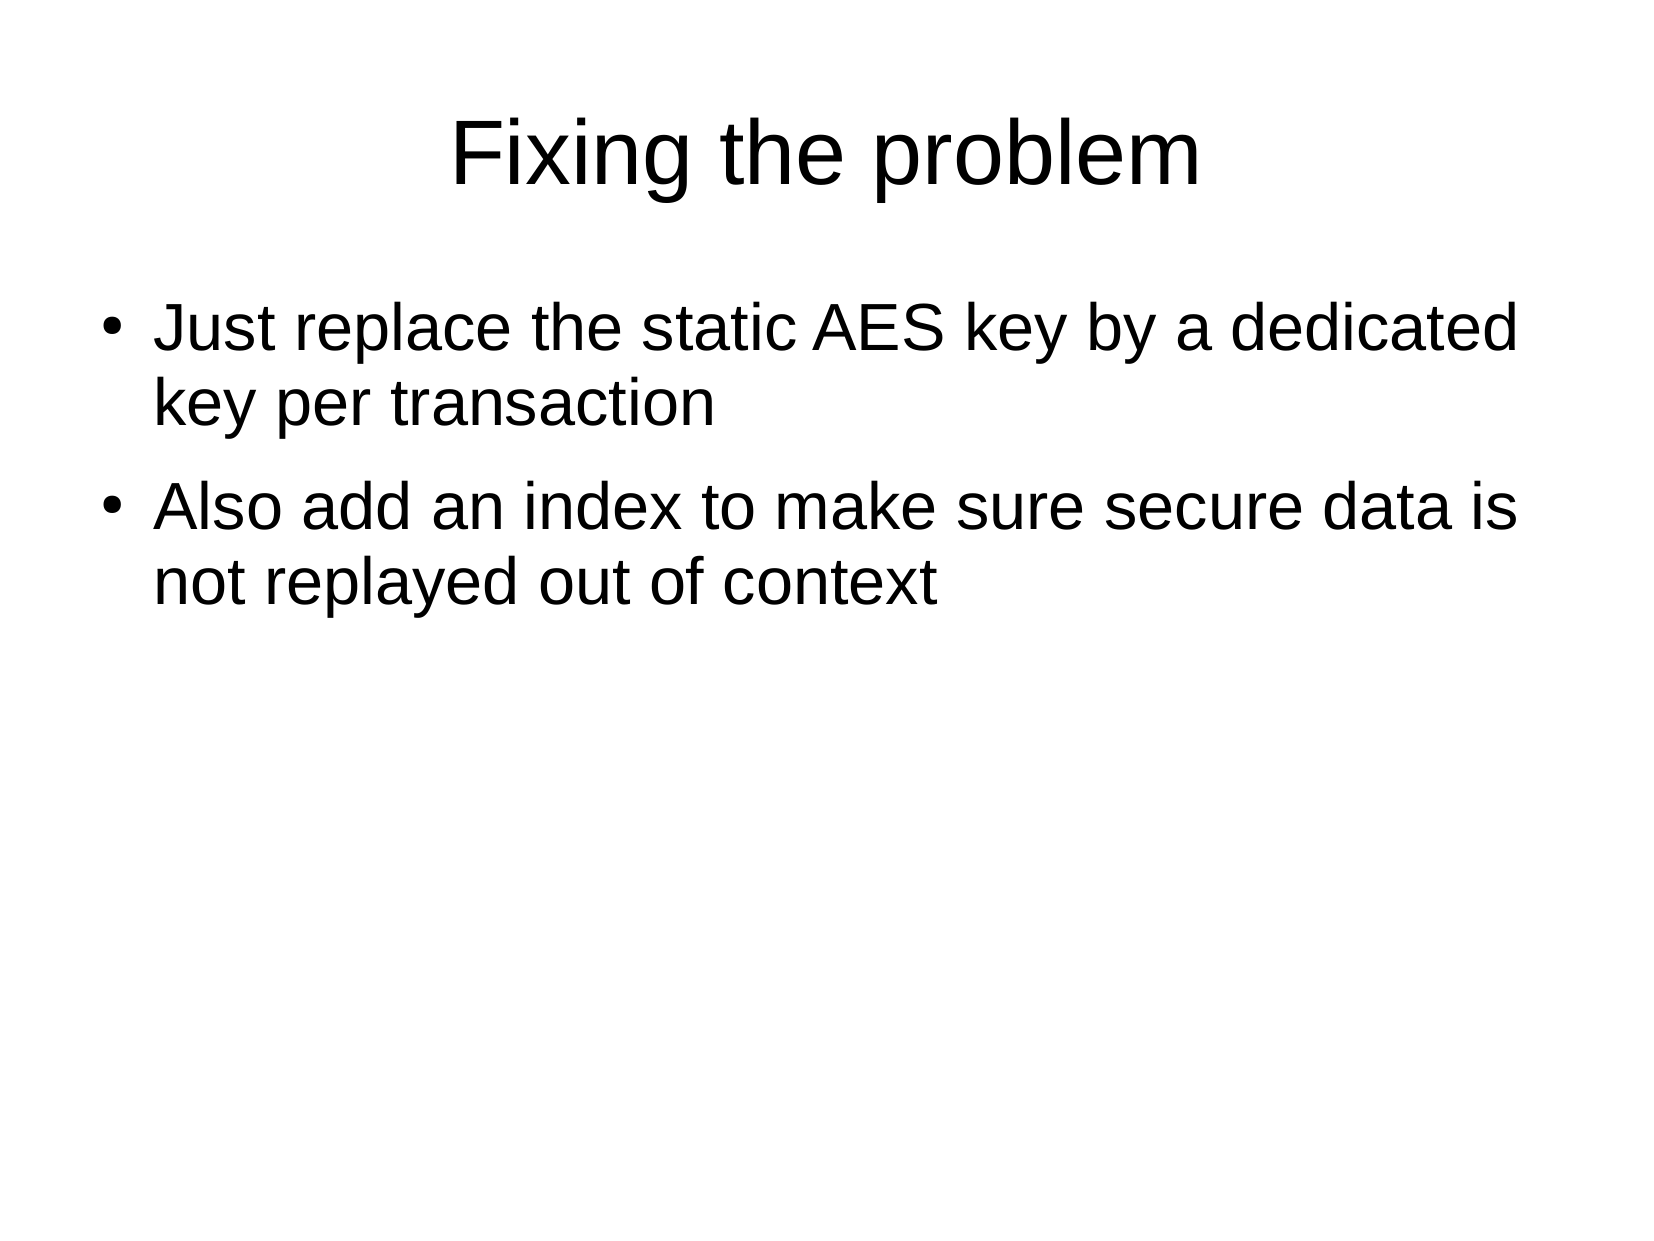

# Fixing the problem
Just replace the static AES key by a dedicated key per transaction
Also add an index to make sure secure data is not replayed out of context